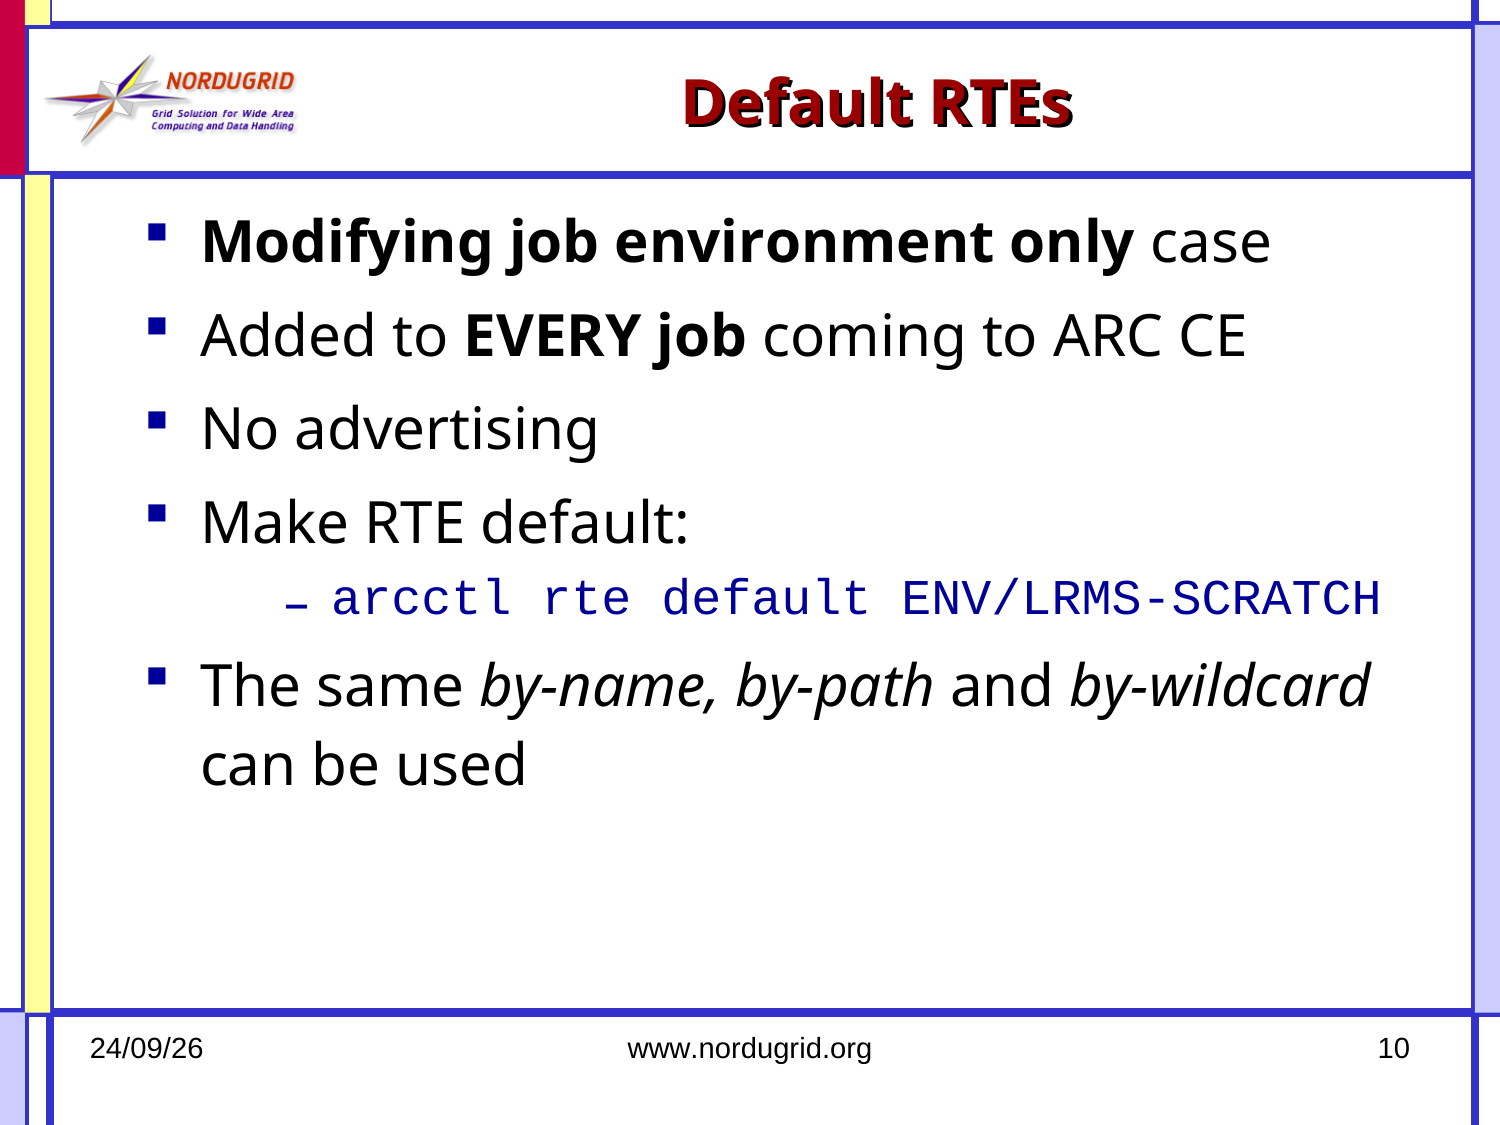

# Default RTEs
Modifying job environment only case
Added to EVERY job coming to ARC CE
No advertising
Make RTE default:
arcctl rte default ENV/LRMS-SCRATCH
The same by-name, by-path and by-wildcard can be used
www.nordugrid.org
10